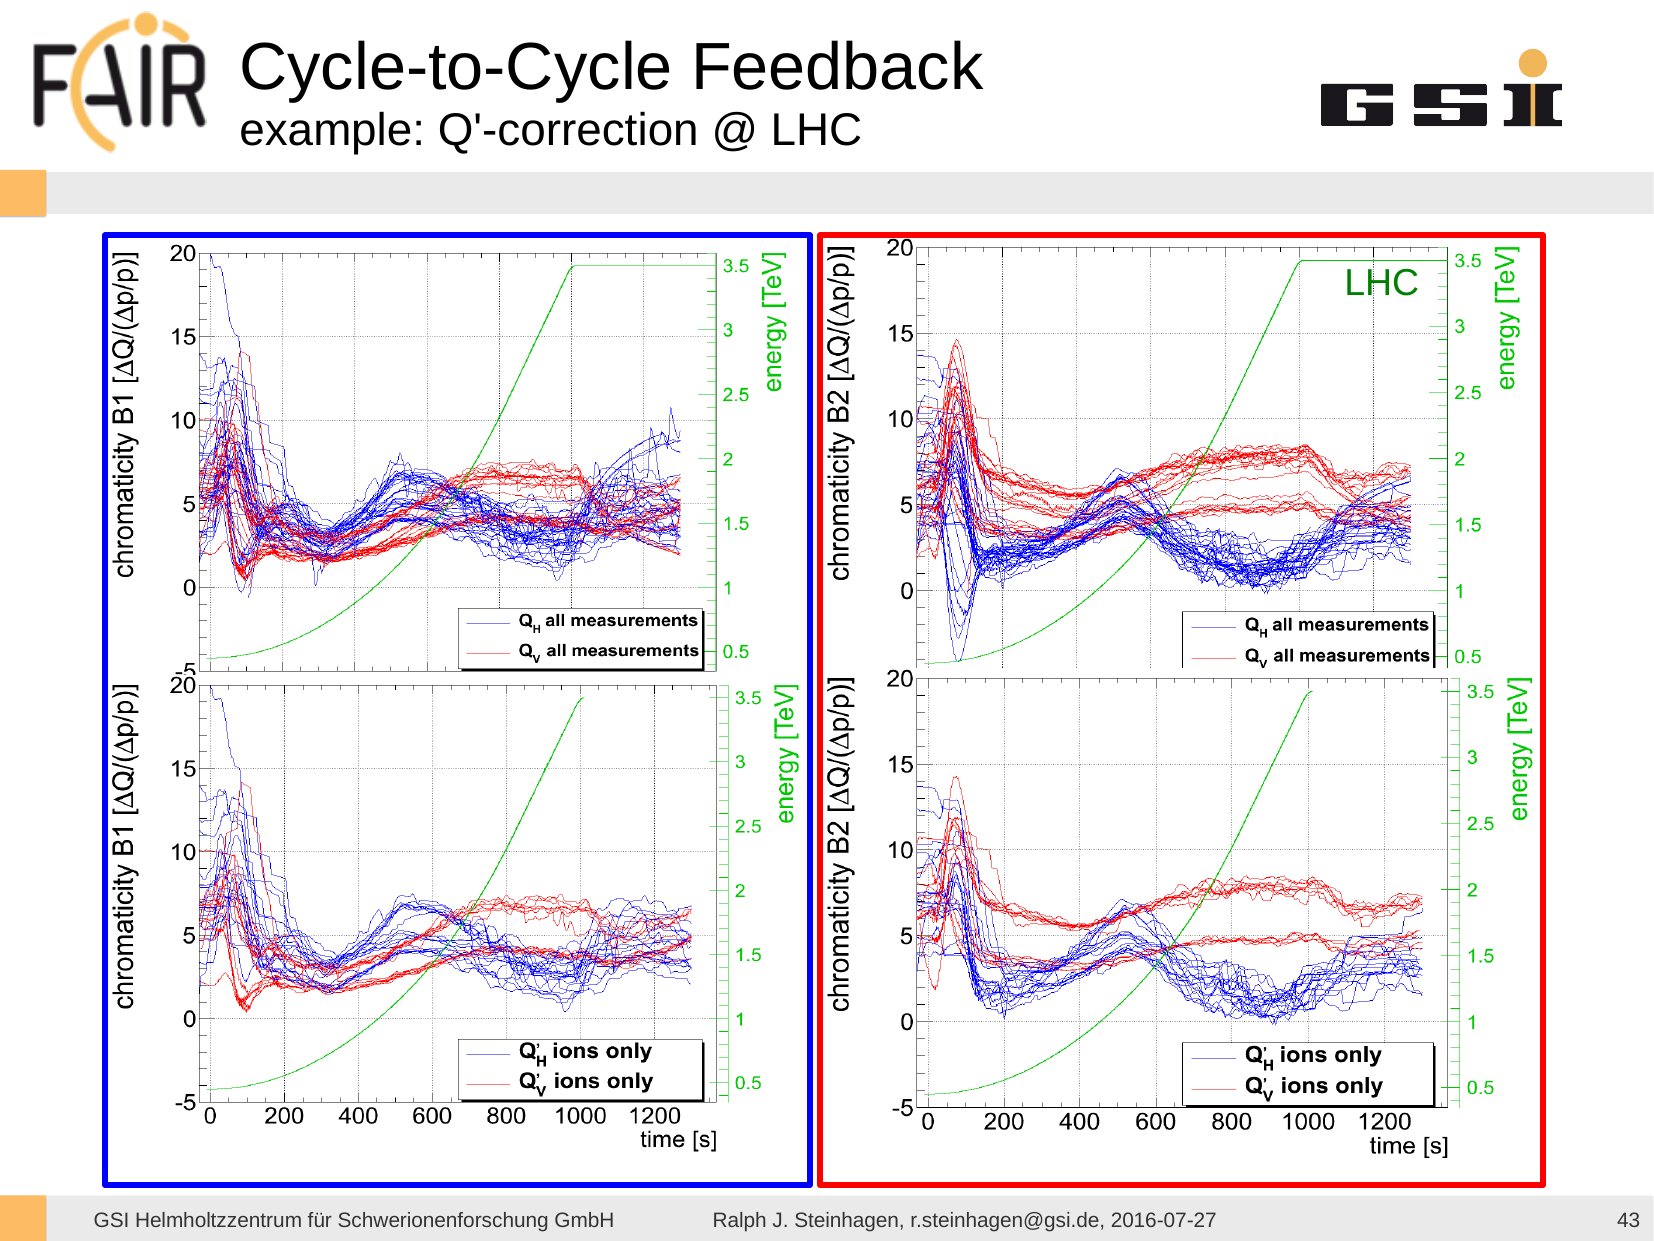

# Cycle-to-Cycle Feedback example: Q'-correction @ LHC
LHC